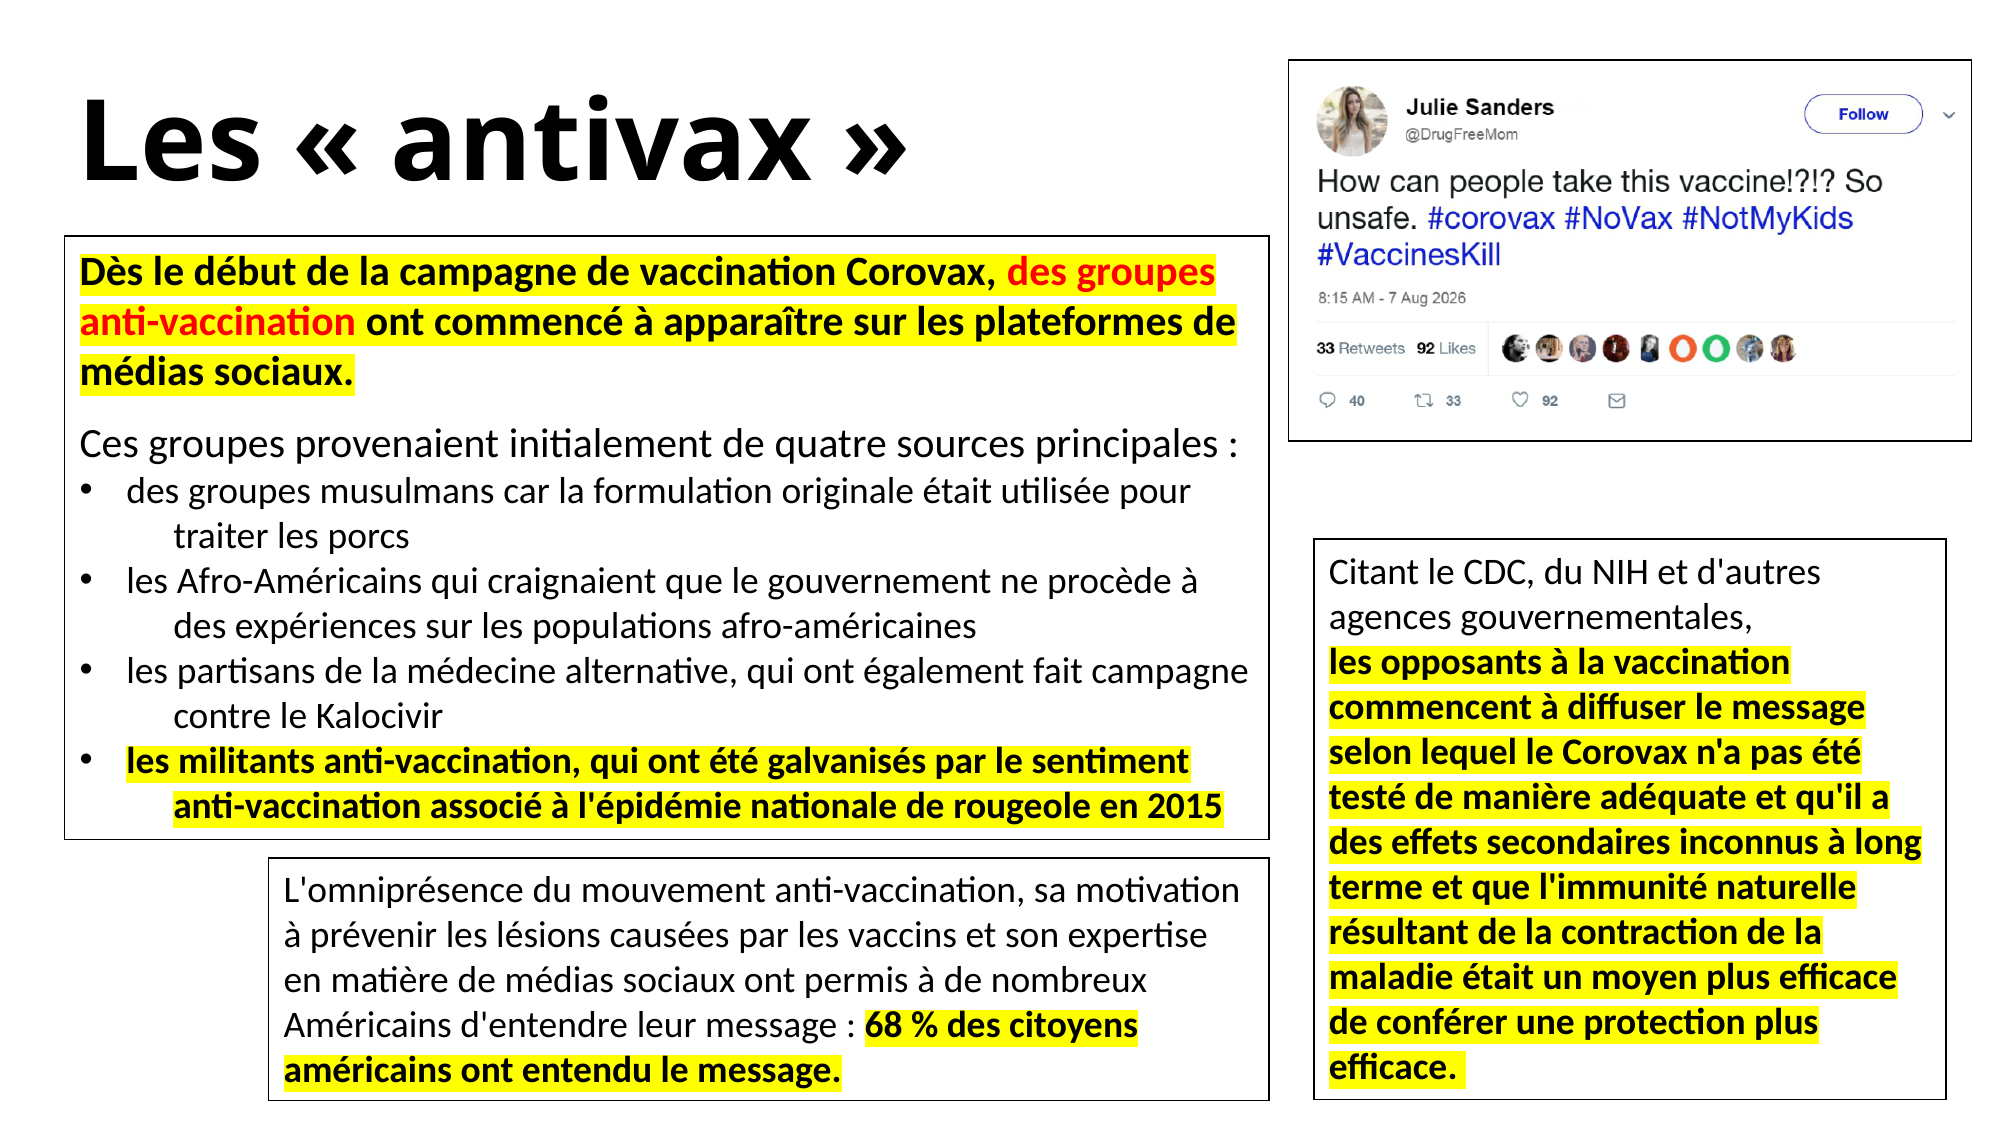

Les « antivax »
Dès le début de la campagne de vaccination Corovax, des groupes anti-vaccination ont commencé à apparaître sur les plateformes de médias sociaux.
Ces groupes provenaient initialement de quatre sources principales :
des groupes musulmans car la formulation originale était utilisée pour traiter les porcs
les Afro-Américains qui craignaient que le gouvernement ne procède à des expériences sur les populations afro-américaines
les partisans de la médecine alternative, qui ont également fait campagne contre le Kalocivir
les militants anti-vaccination, qui ont été galvanisés par le sentiment anti-vaccination associé à l'épidémie nationale de rougeole en 2015
Citant le CDC, du NIH et d'autres agences gouvernementales,
les opposants à la vaccination commencent à diffuser le message selon lequel le Corovax n'a pas été testé de manière adéquate et qu'il a des effets secondaires inconnus à long terme et que l'immunité naturelle résultant de la contraction de la maladie était un moyen plus efficace de conférer une protection plus efficace.
L'omniprésence du mouvement anti-vaccination, sa motivation à prévenir les lésions causées par les vaccins et son expertise en matière de médias sociaux ont permis à de nombreux Américains d'entendre leur message : 68 % des citoyens américains ont entendu le message.